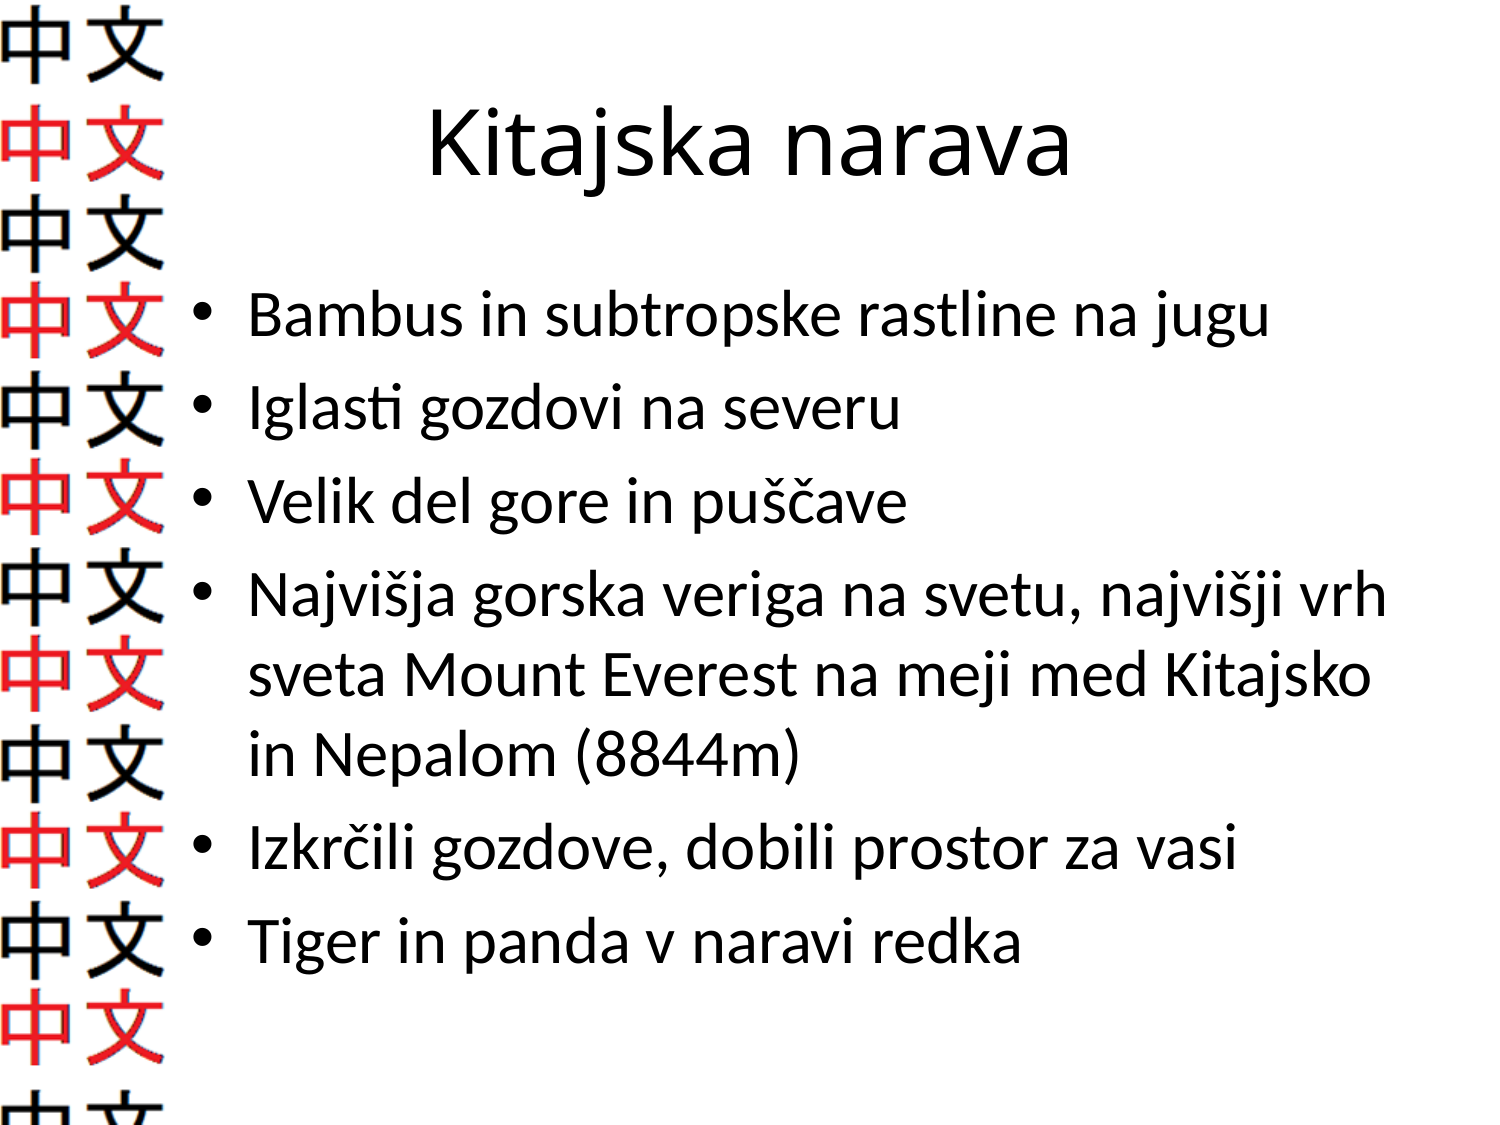

# Kitajska narava
Bambus in subtropske rastline na jugu
Iglasti gozdovi na severu
Velik del gore in puščave
Najvišja gorska veriga na svetu, najvišji vrh sveta Mount Everest na meji med Kitajsko in Nepalom (8844m)
Izkrčili gozdove, dobili prostor za vasi
Tiger in panda v naravi redka